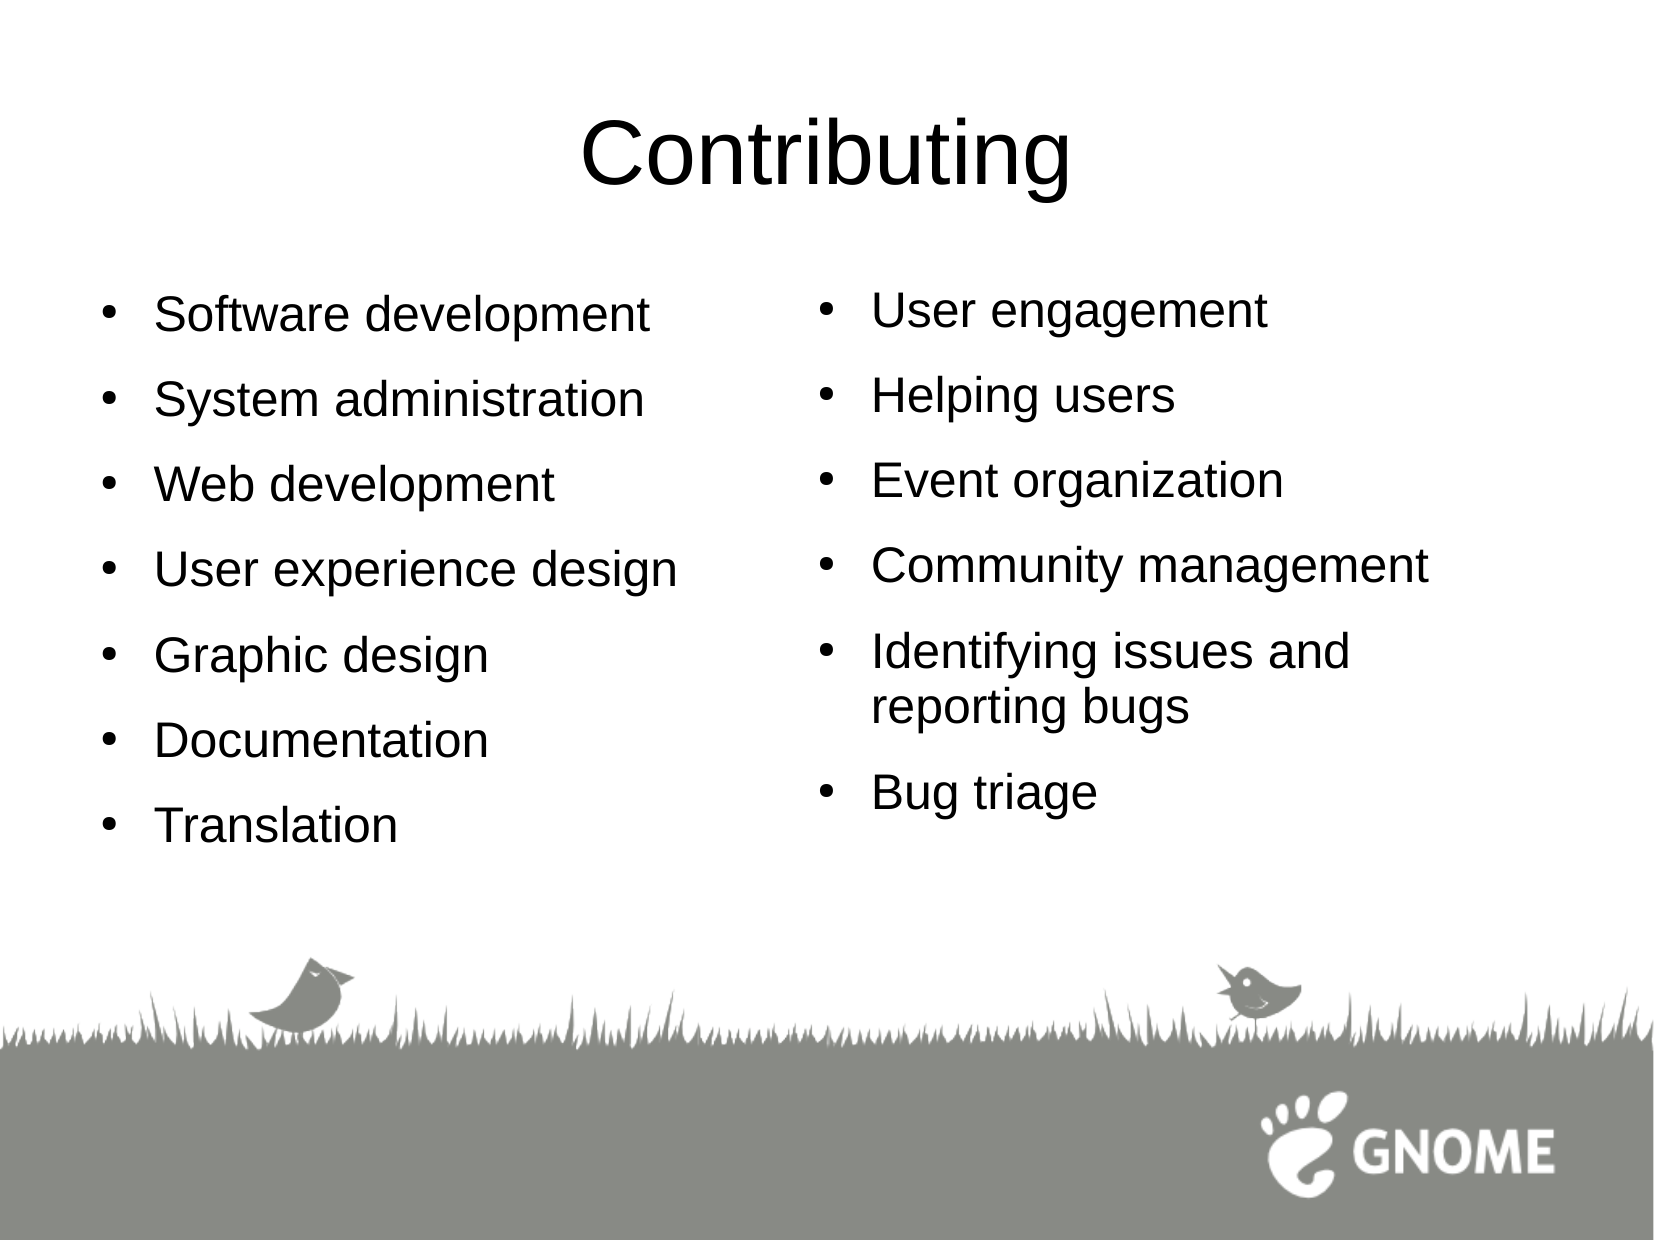

# Contributing
User engagement
Helping users
Event organization
Community management
Identifying issues and reporting bugs
Bug triage
Software development
System administration
Web development
User experience design
Graphic design
Documentation
Translation